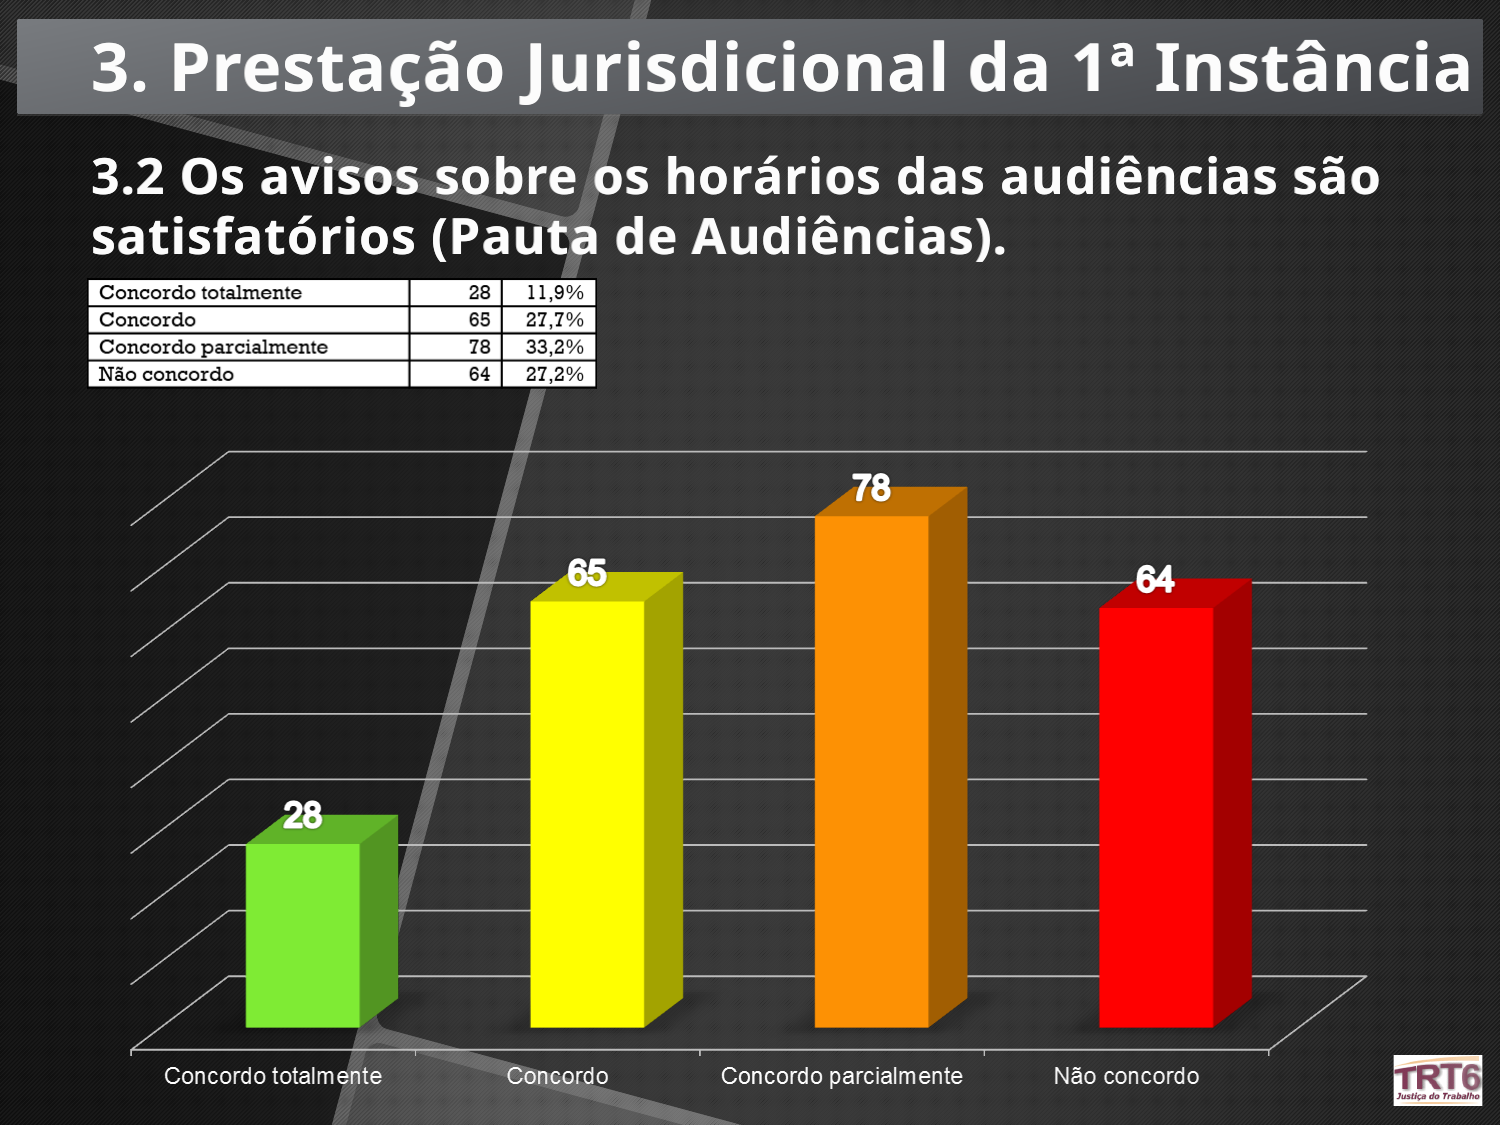

3. Prestação Jurisdicional da 1ª Instância
3.2 Os avisos sobre os horários das audiências são satisfatórios (Pauta de Audiências).